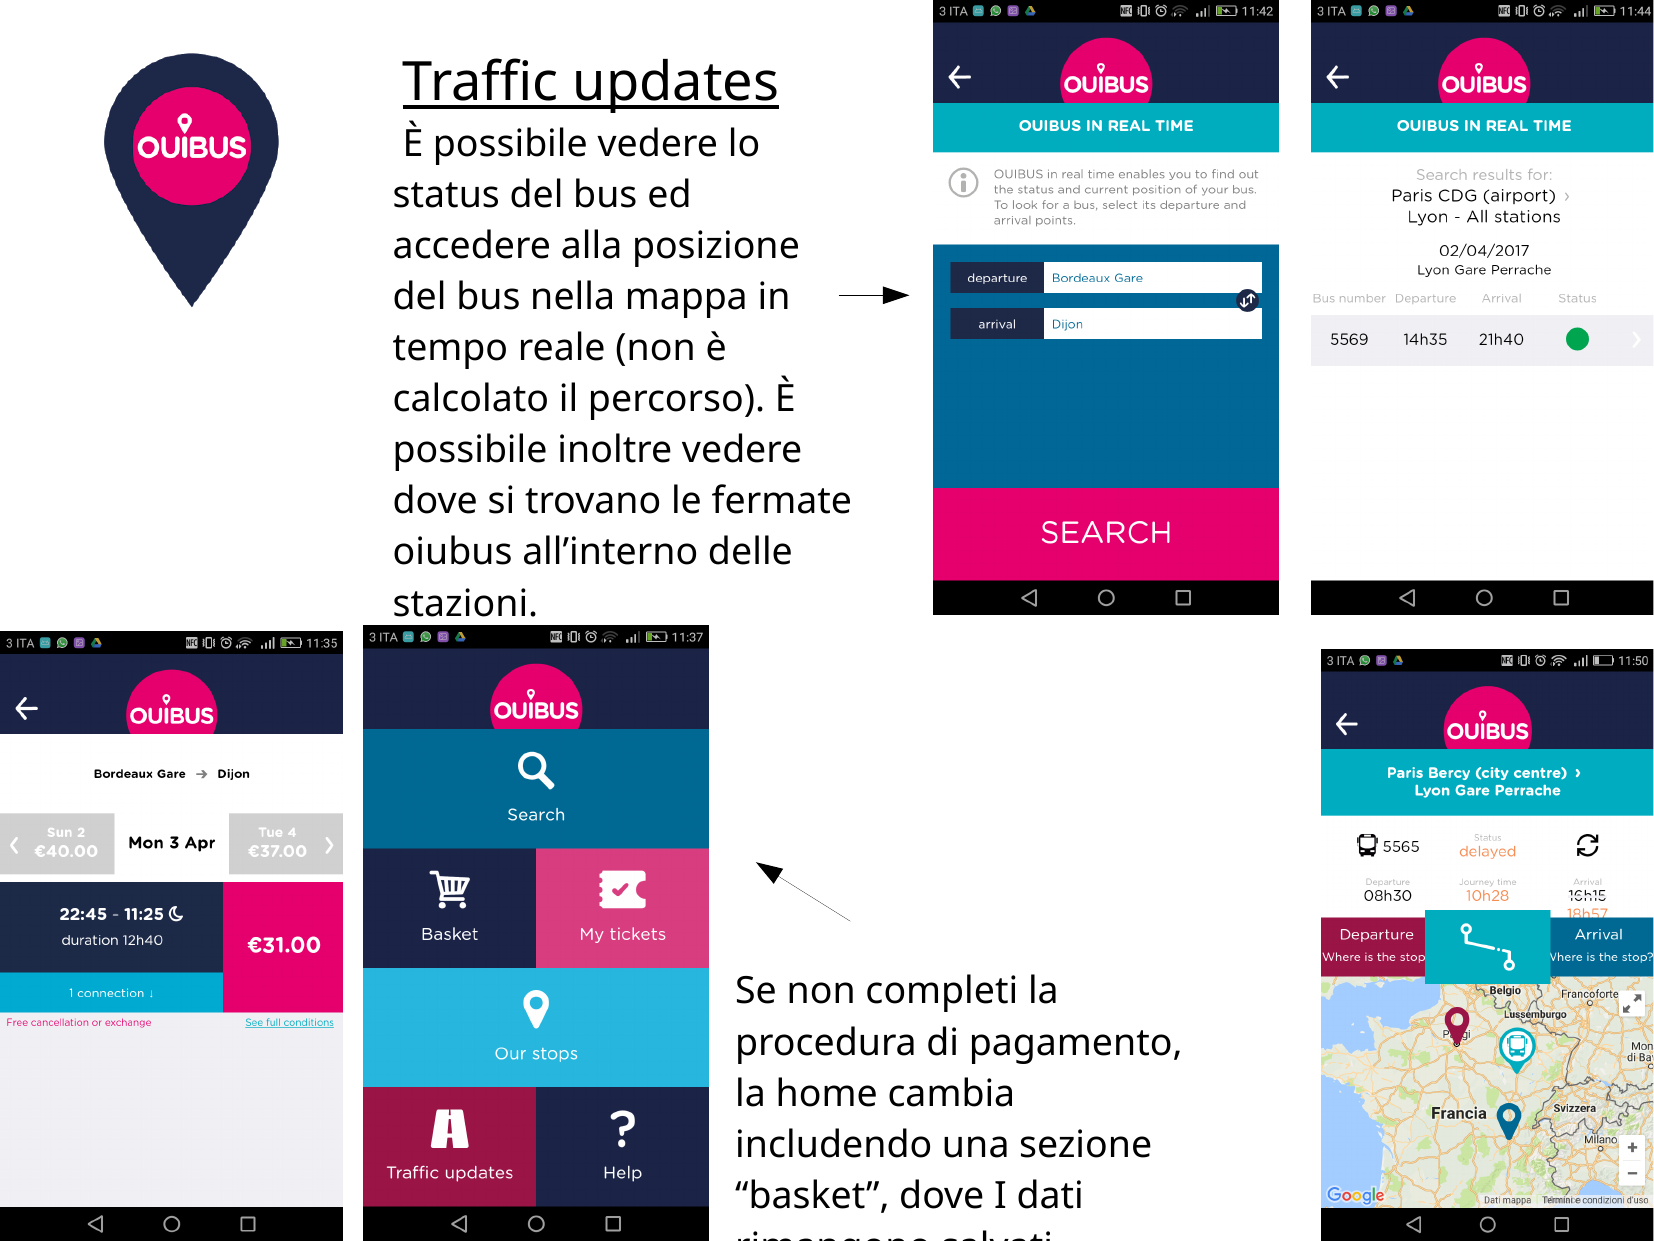

Traffic updates
 È possibile vedere lo status del bus ed accedere alla posizione del bus nella mappa in tempo reale (non è calcolato il percorso). È possibile inoltre vedere dove si trovano le fermate oiubus all’interno delle stazioni.
Se non completi la procedura di pagamento, la home cambia includendo una sezione “basket”, dove I dati rimangono salvati.